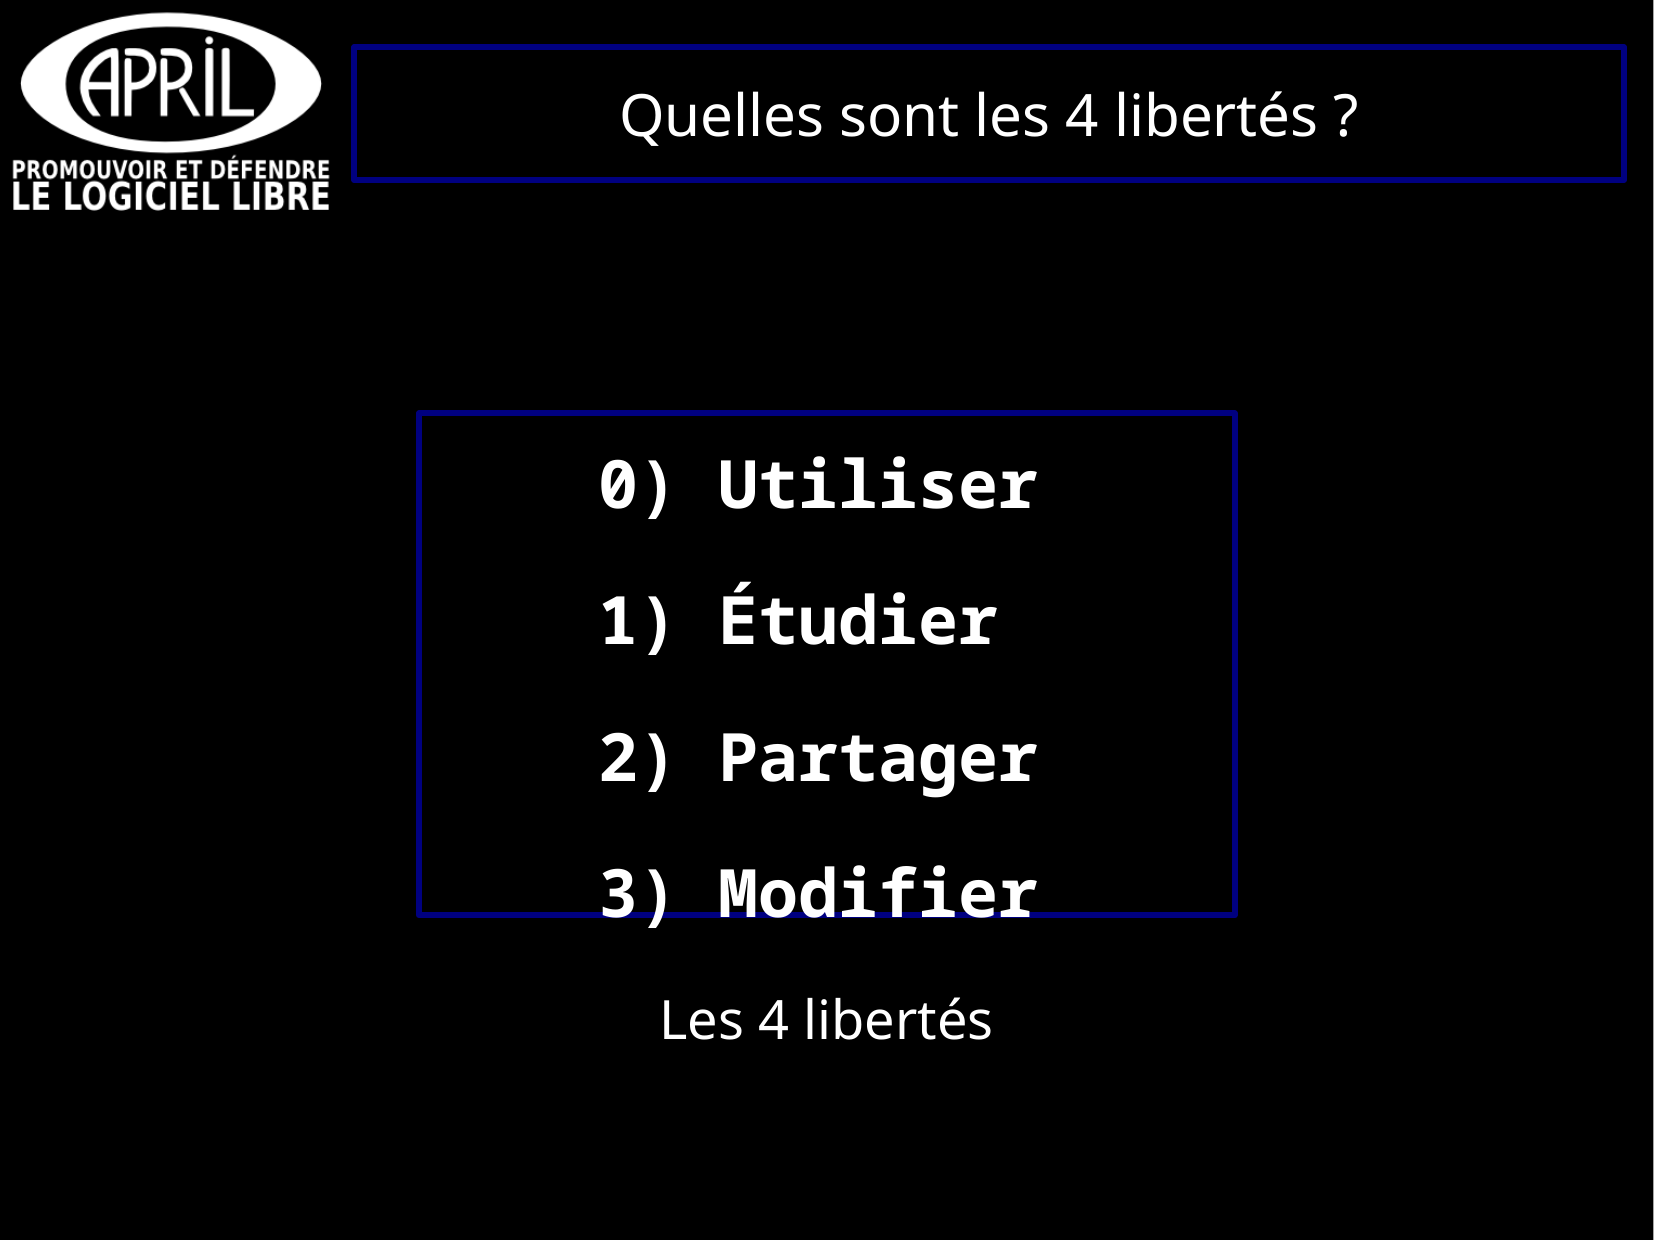

# Quelles sont les 4 libertés ?
0) Utiliser
1) Étudier
2) Partager
3) Modifier
Les 4 libertés